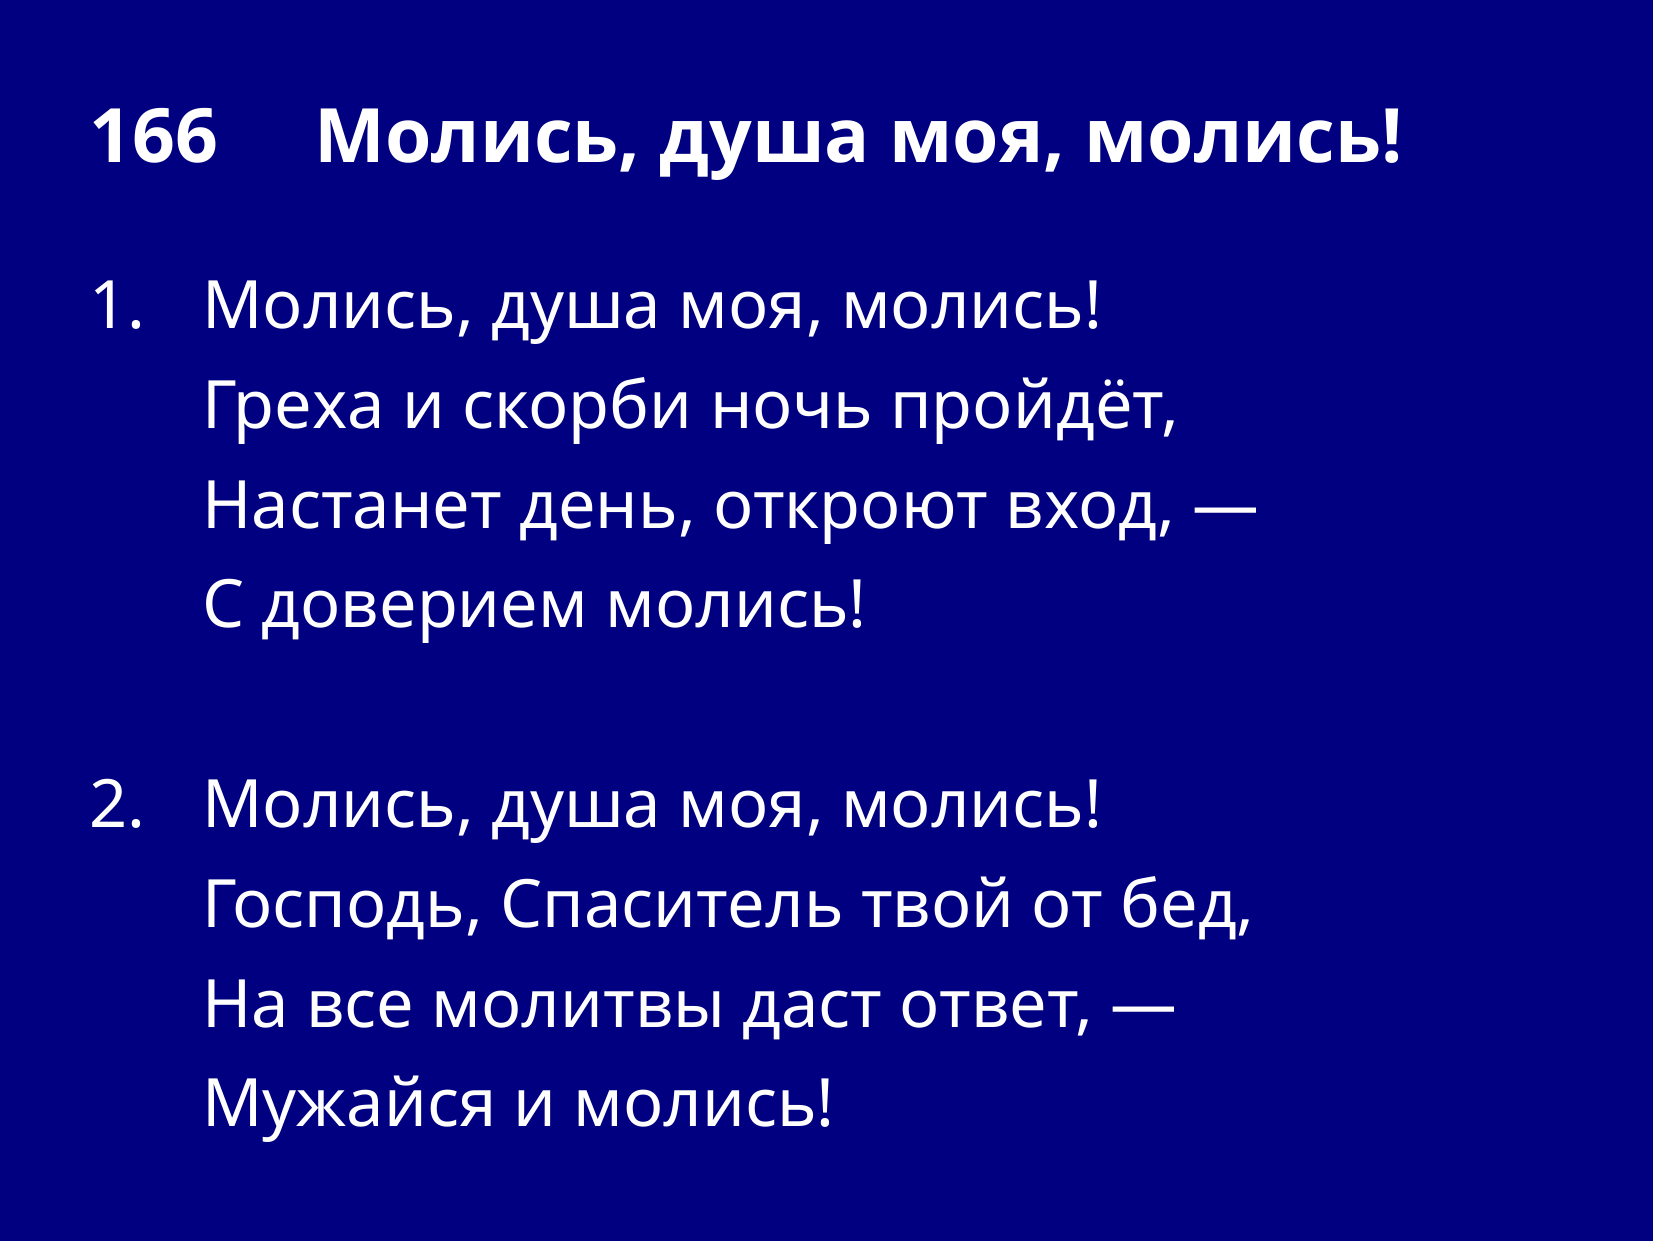

166	Молись, душа моя, молись!
1.	Молись, душа моя, молись!
	Греха и скорби ночь пройдёт,
	Настанет день, откроют вход, —
	С доверием молись!
2.	Молись, душа моя, молись!
	Господь, Спаситель твой от бед,
	На все молитвы даст ответ, —
	Мужайся и молись!